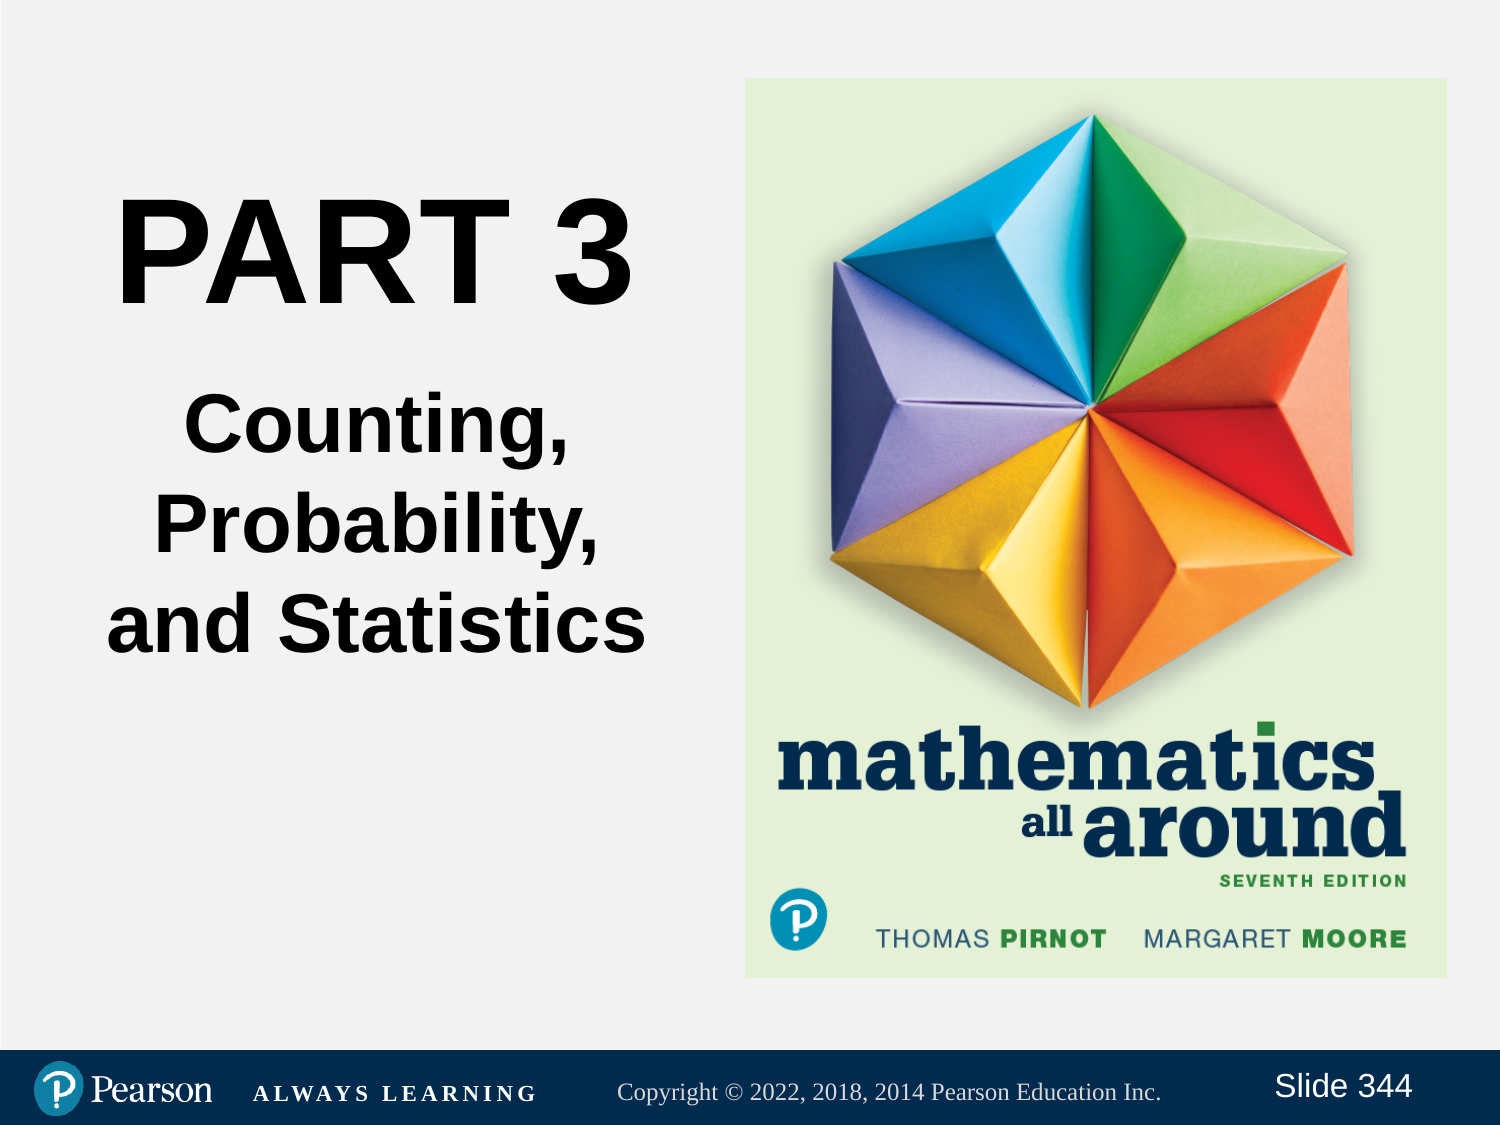

PART 3
# Counting, Probability, and Statistics